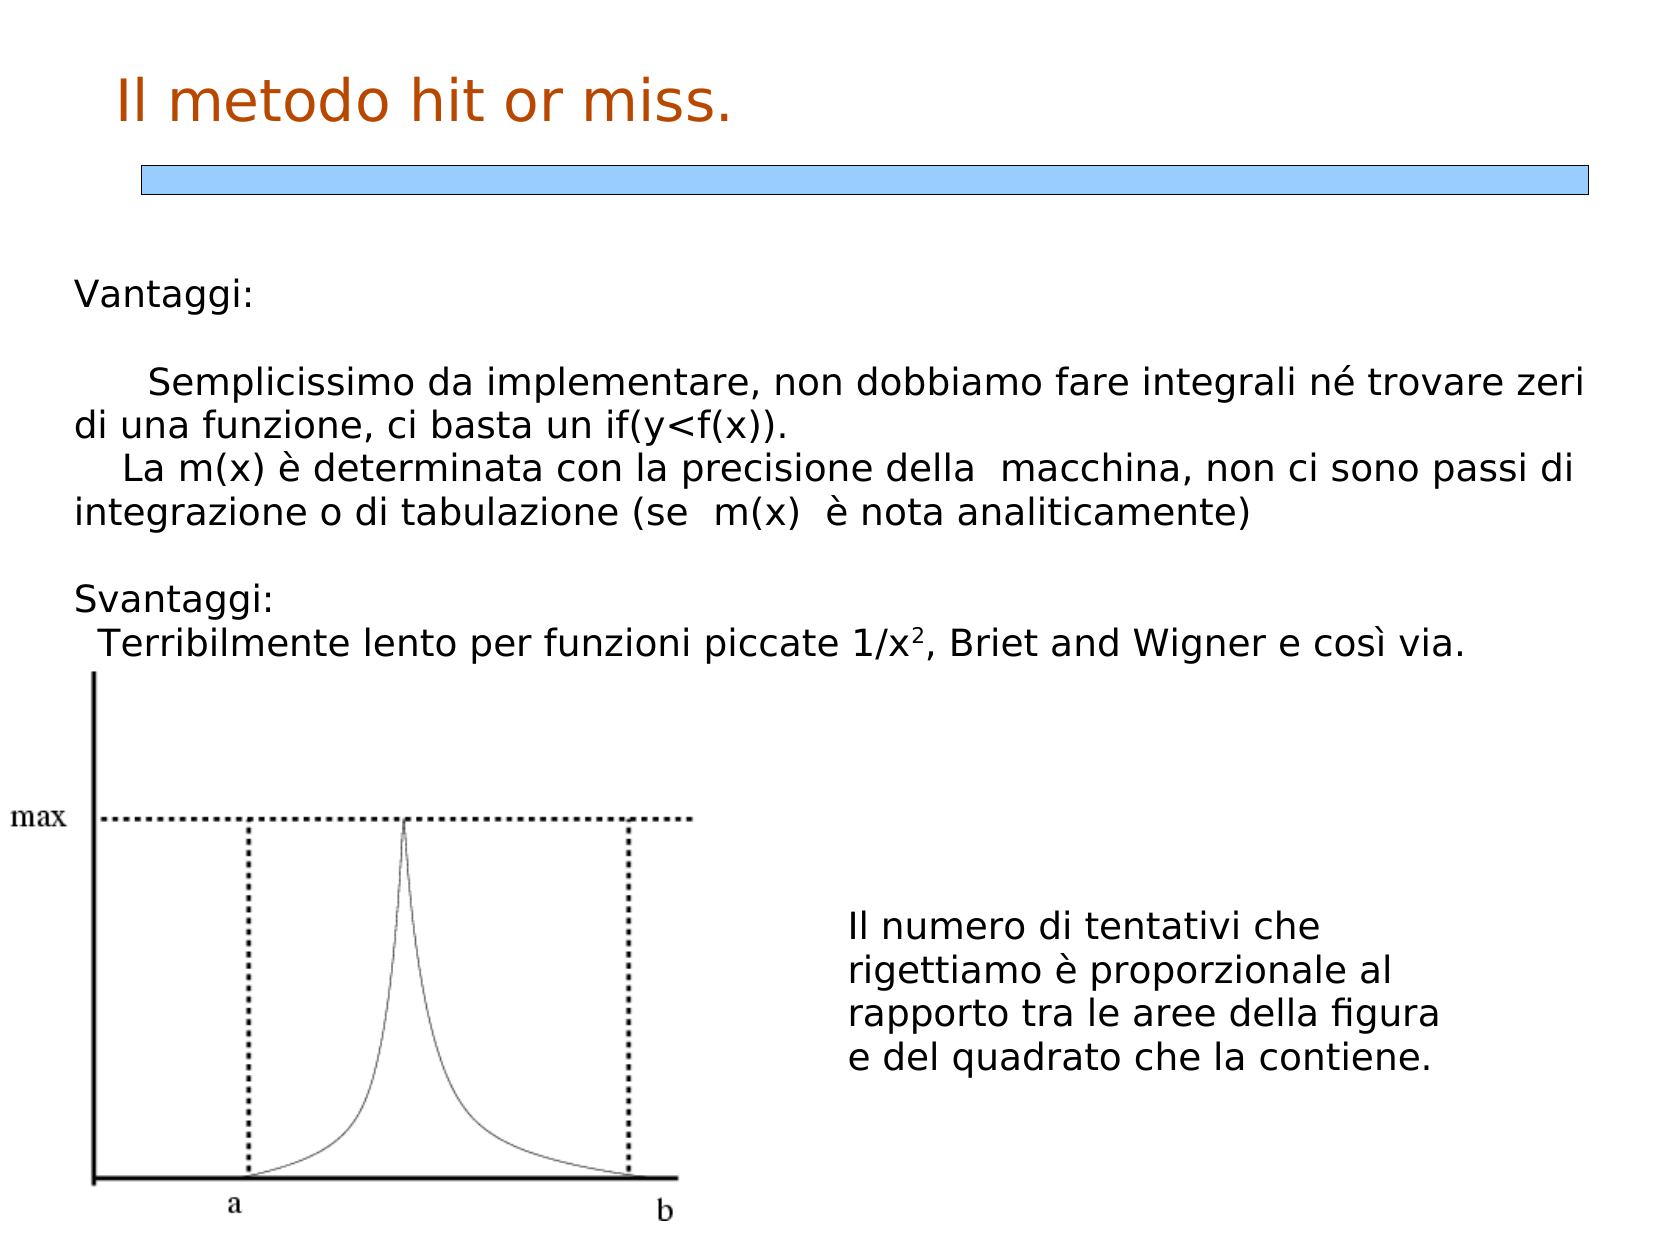

Il metodo hit or miss.
Vantaggi:
	Semplicissimo da implementare, non dobbiamo fare integrali né trovare zeri di una funzione, ci basta un if(y<f(x)).
 La m(x) è determinata con la precisione della macchina, non ci sono passi di integrazione o di tabulazione (se m(x) è nota analiticamente)
Svantaggi:
 Terribilmente lento per funzioni piccate 1/x2, Briet and Wigner e così via.
Il numero di tentativi che rigettiamo è proporzionale al rapporto tra le aree della figura e del quadrato che la contiene.